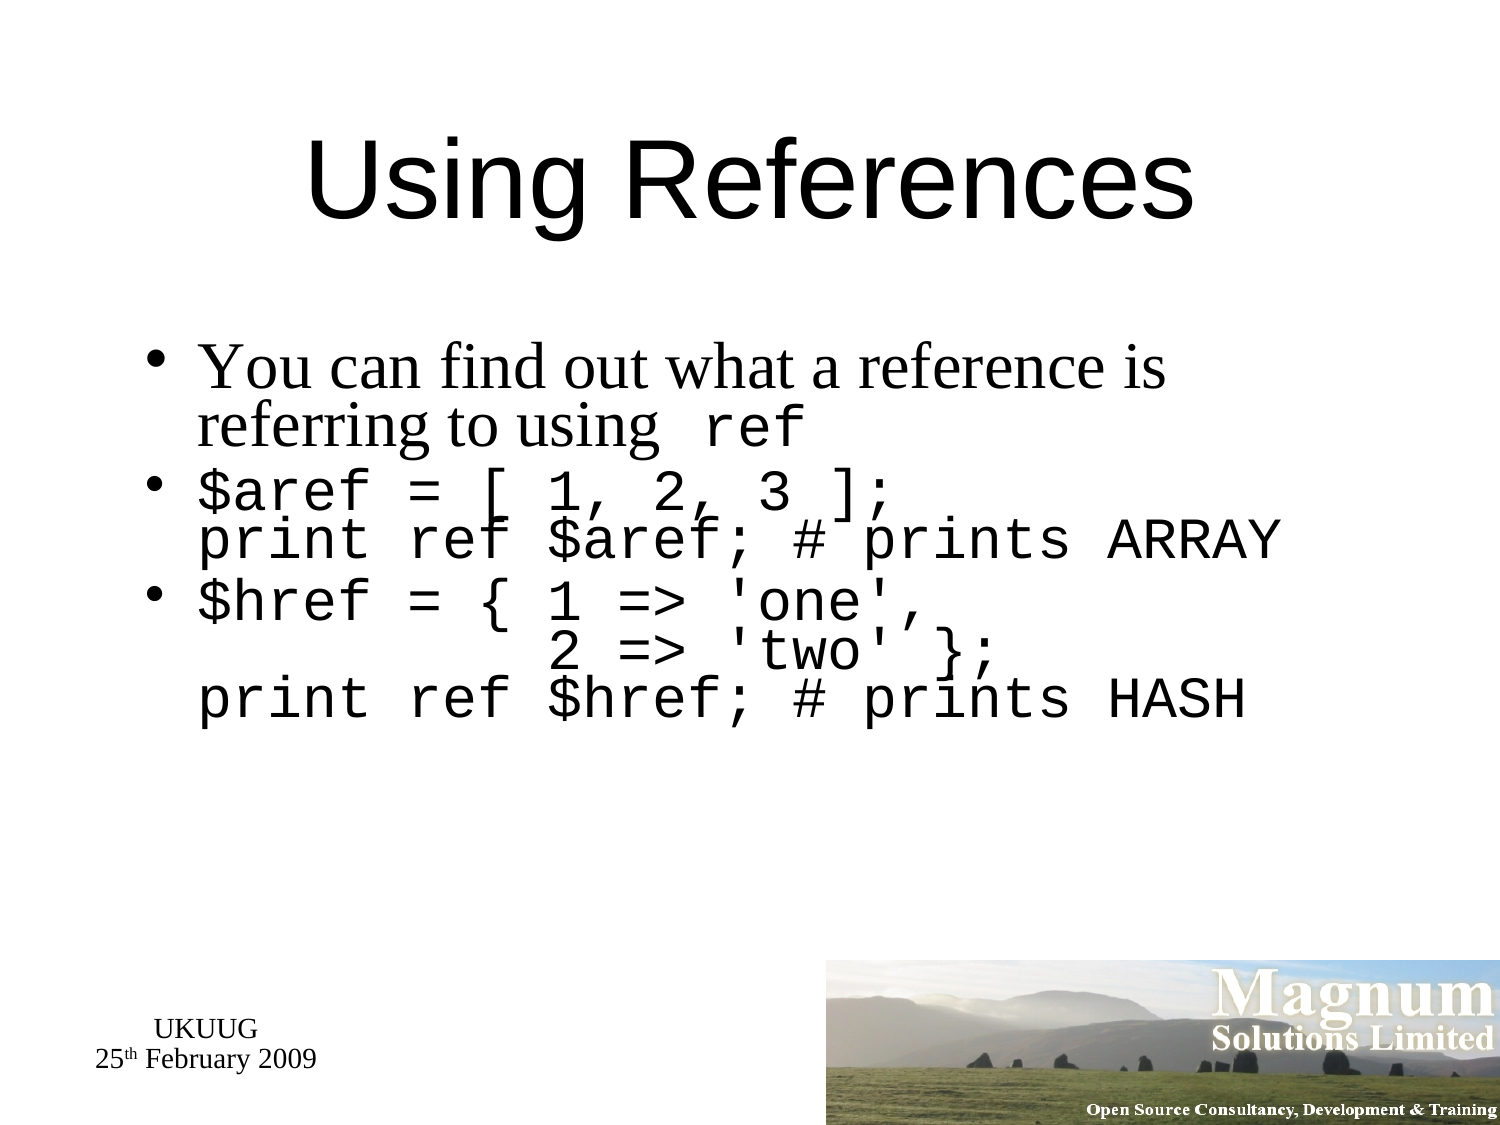

# Using References
You can find out what a reference is referring to using ref
$aref = [ 1, 2, 3 ];
print ref $aref; # prints ARRAY
$href = { 1 => 'one',
 2 => 'two' };
print ref $href; # prints HASH